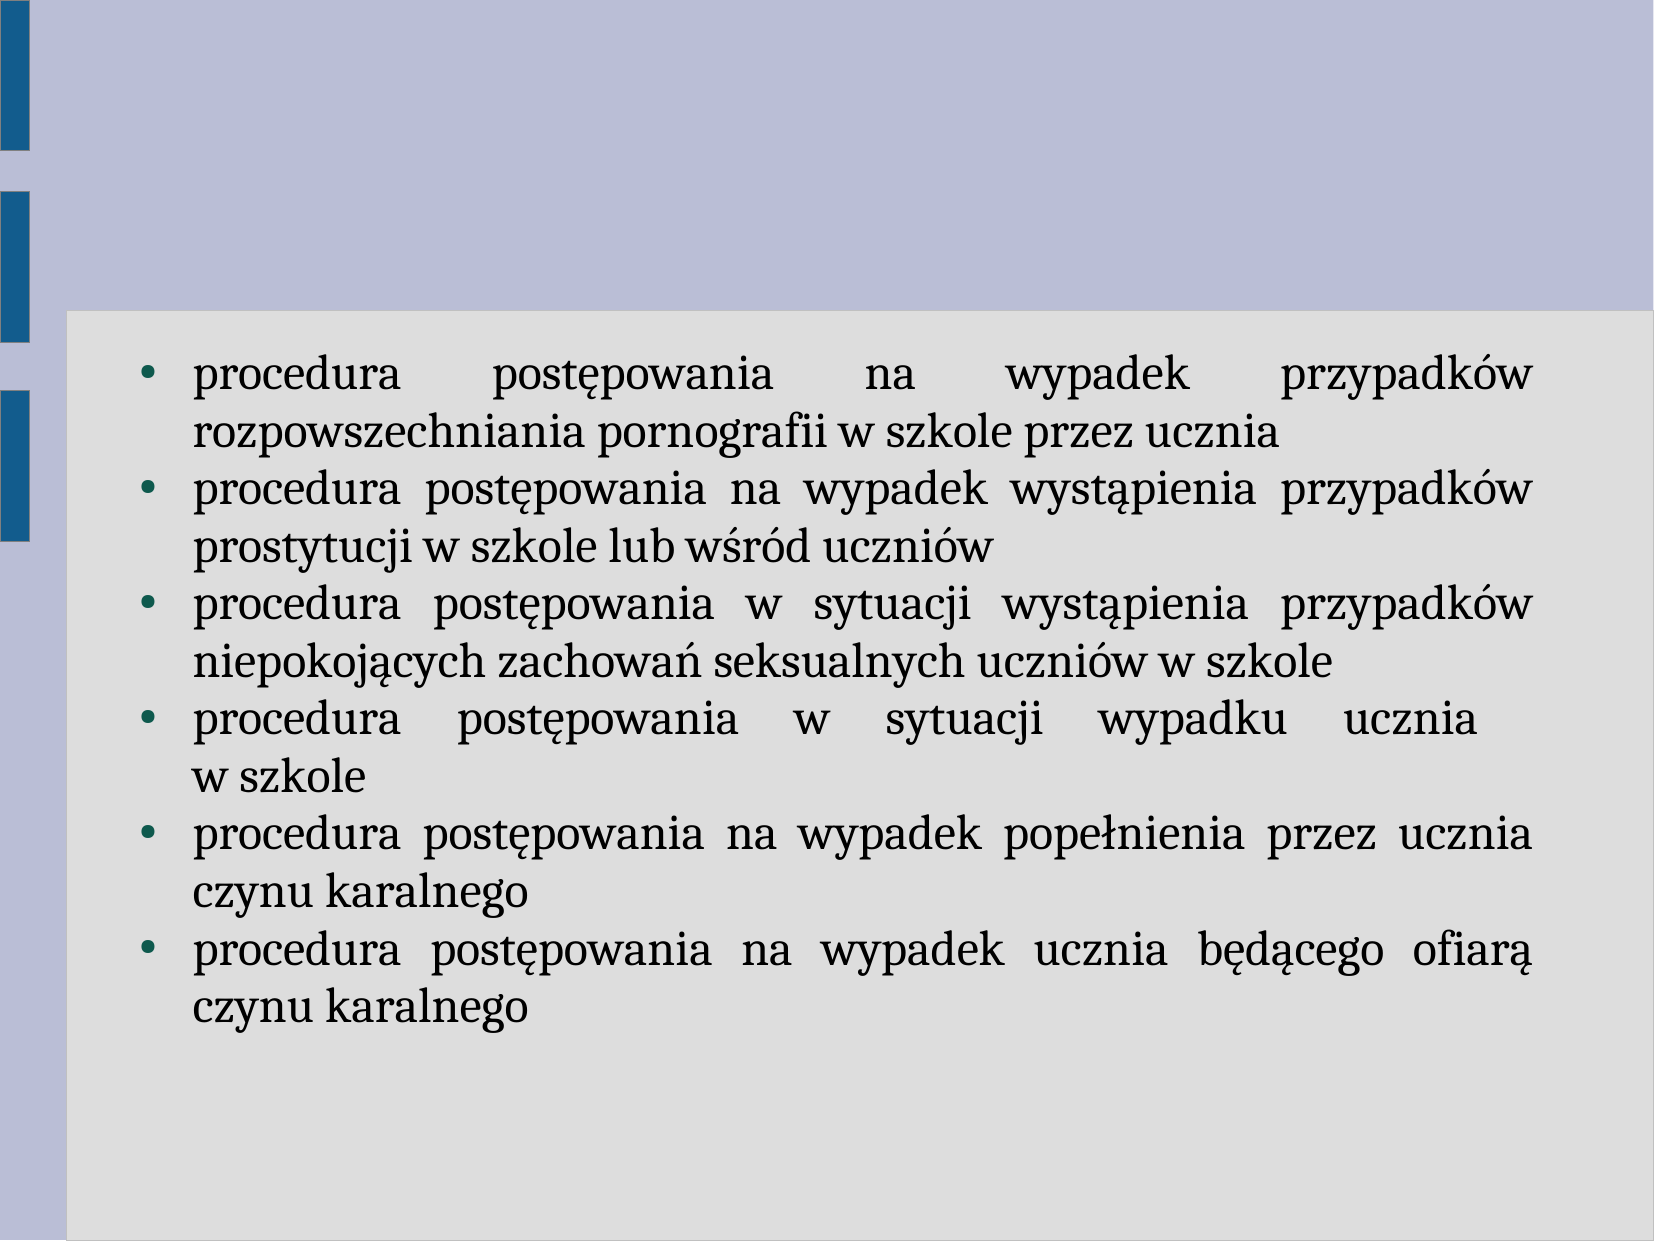

#
procedura postępowania na wypadek przypadków rozpowszechniania pornografii w szkole przez ucznia
procedura postępowania na wypadek wystąpienia przypadków prostytucji w szkole lub wśród uczniów
procedura postępowania w sytuacji wystąpienia przypadków niepokojących zachowań seksualnych uczniów w szkole
procedura postępowania w sytuacji wypadku ucznia
w szkole
procedura postępowania na wypadek popełnienia przez ucznia czynu karalnego
procedura postępowania na wypadek ucznia będącego ofiarą czynu karalnego